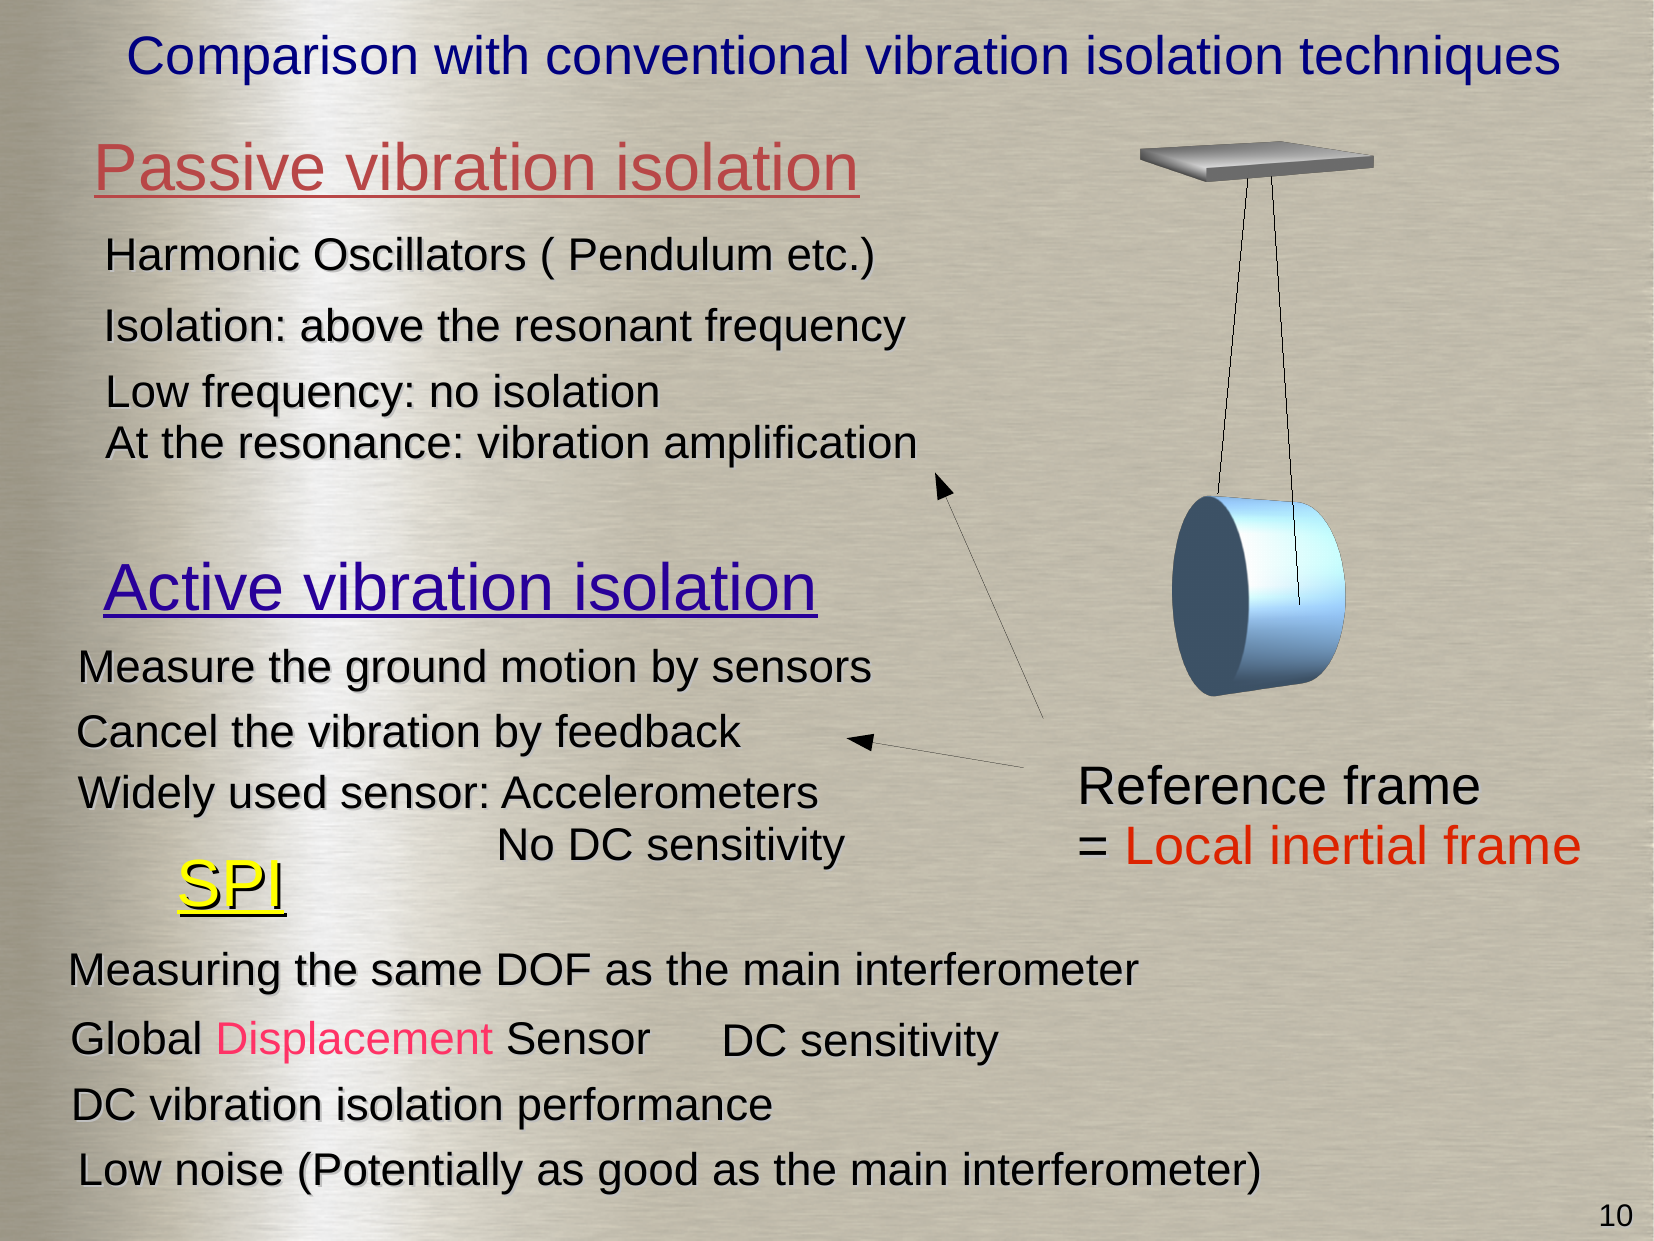

Comparison with conventional vibration isolation techniques
Passive vibration isolation
Harmonic Oscillators ( Pendulum etc.)
Isolation: above the resonant frequency
Low frequency: no isolation
At the resonance: vibration amplification
Active vibration isolation
Measure the ground motion by sensors
Cancel the vibration by feedback
Reference frame
= Local inertial frame
Widely used sensor: Accelerometers
No DC sensitivity
SPI
Measuring the same DOF as the main interferometer
Global Displacement Sensor
DC sensitivity
DC vibration isolation performance
Low noise (Potentially as good as the main interferometer)